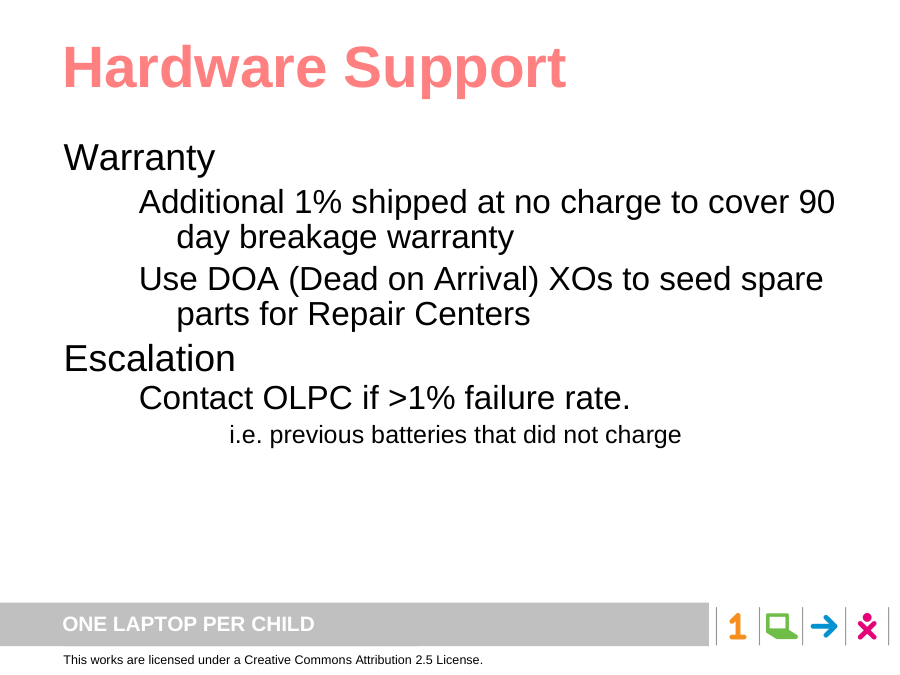

# Hardware Support
Warranty
Additional 1% shipped at no charge to cover 90 day breakage warranty
Use DOA (Dead on Arrival) XOs to seed spare parts for Repair Centers
Escalation
Contact OLPC if >1% failure rate.
i.e. previous batteries that did not charge